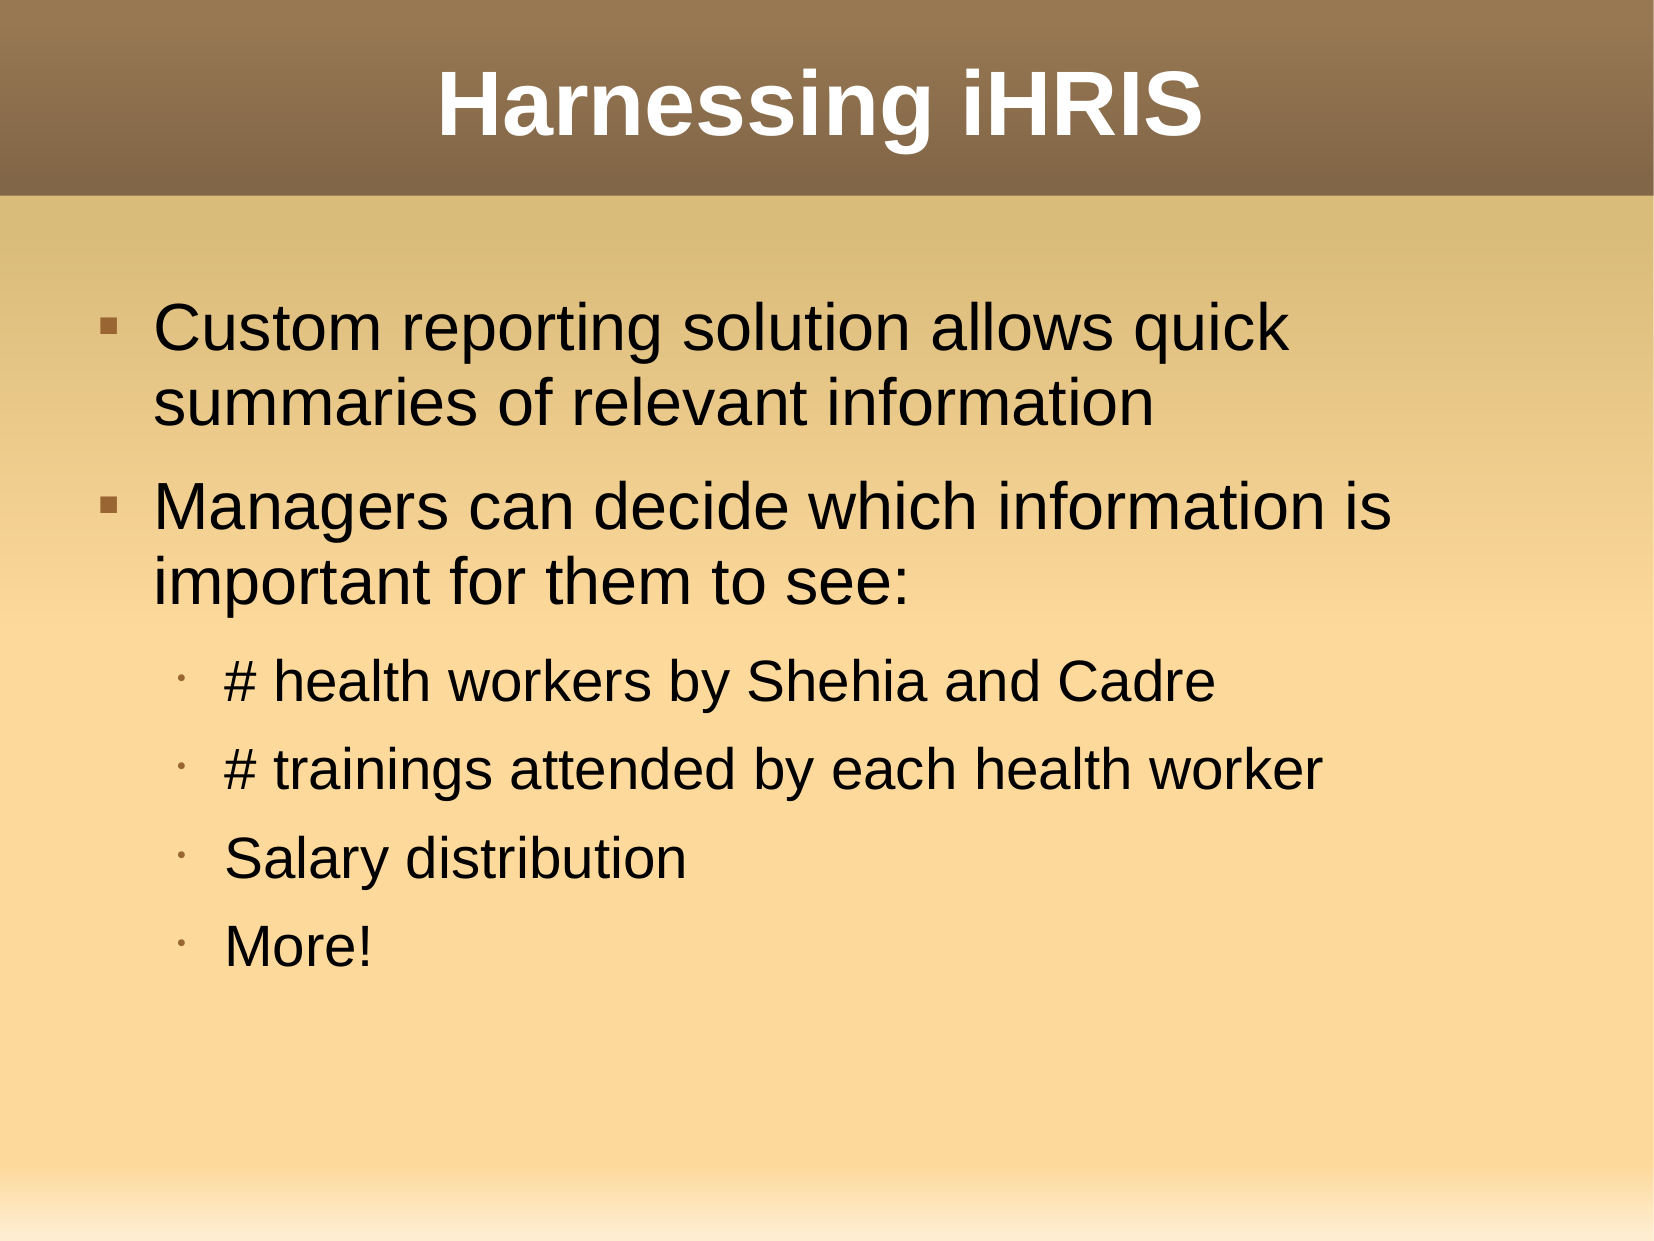

# Harnessing iHRIS
Custom reporting solution allows quick summaries of relevant information
Managers can decide which information is important for them to see:
# health workers by Shehia and Cadre
# trainings attended by each health worker
Salary distribution
More!